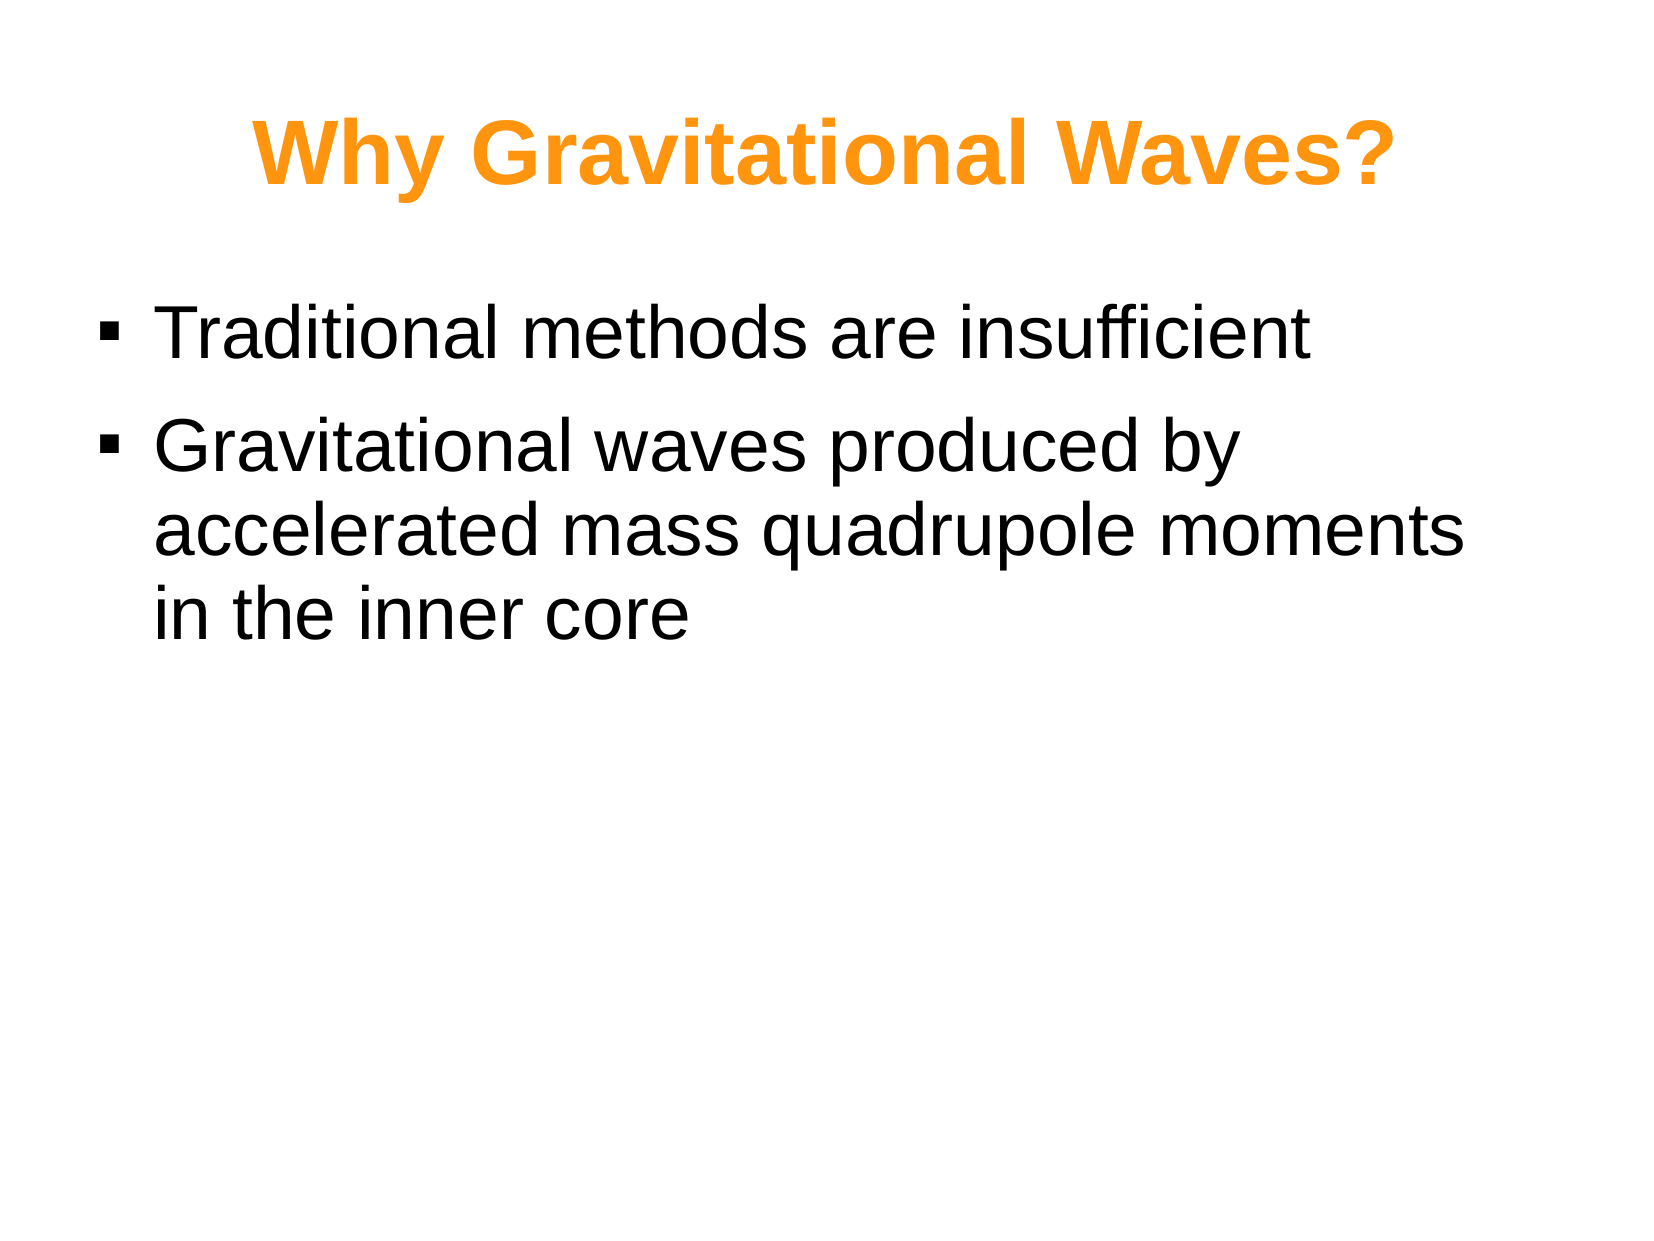

# Why Gravitational Waves?
Traditional methods are insufficient
Gravitational waves produced by accelerated mass quadrupole moments in the inner core